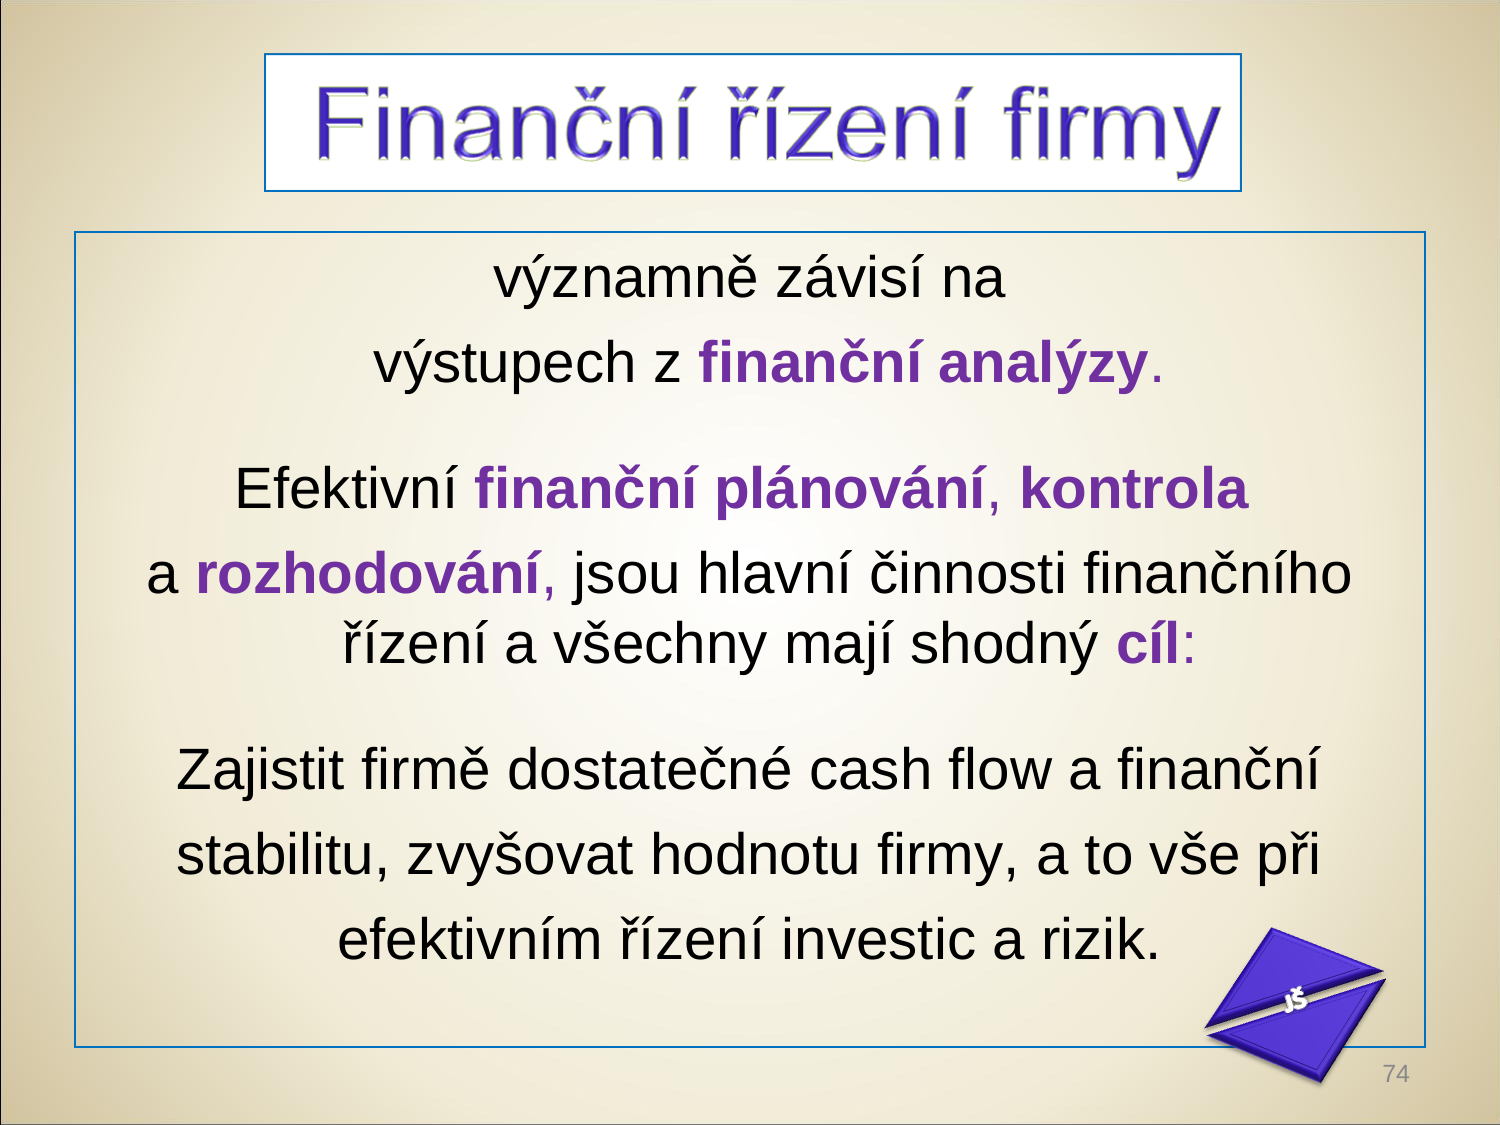

# významně závisí na
	výstupech z finanční analýzy.
Efektivní finanční plánování, kontrola
a rozhodování, jsou hlavní činnosti finančního řízení a všechny mají shodný cíl:
Zajistit firmě dostatečné cash flow a finanční
stabilitu, zvyšovat hodnotu firmy, a to vše při
efektivním řízení investic a rizik.